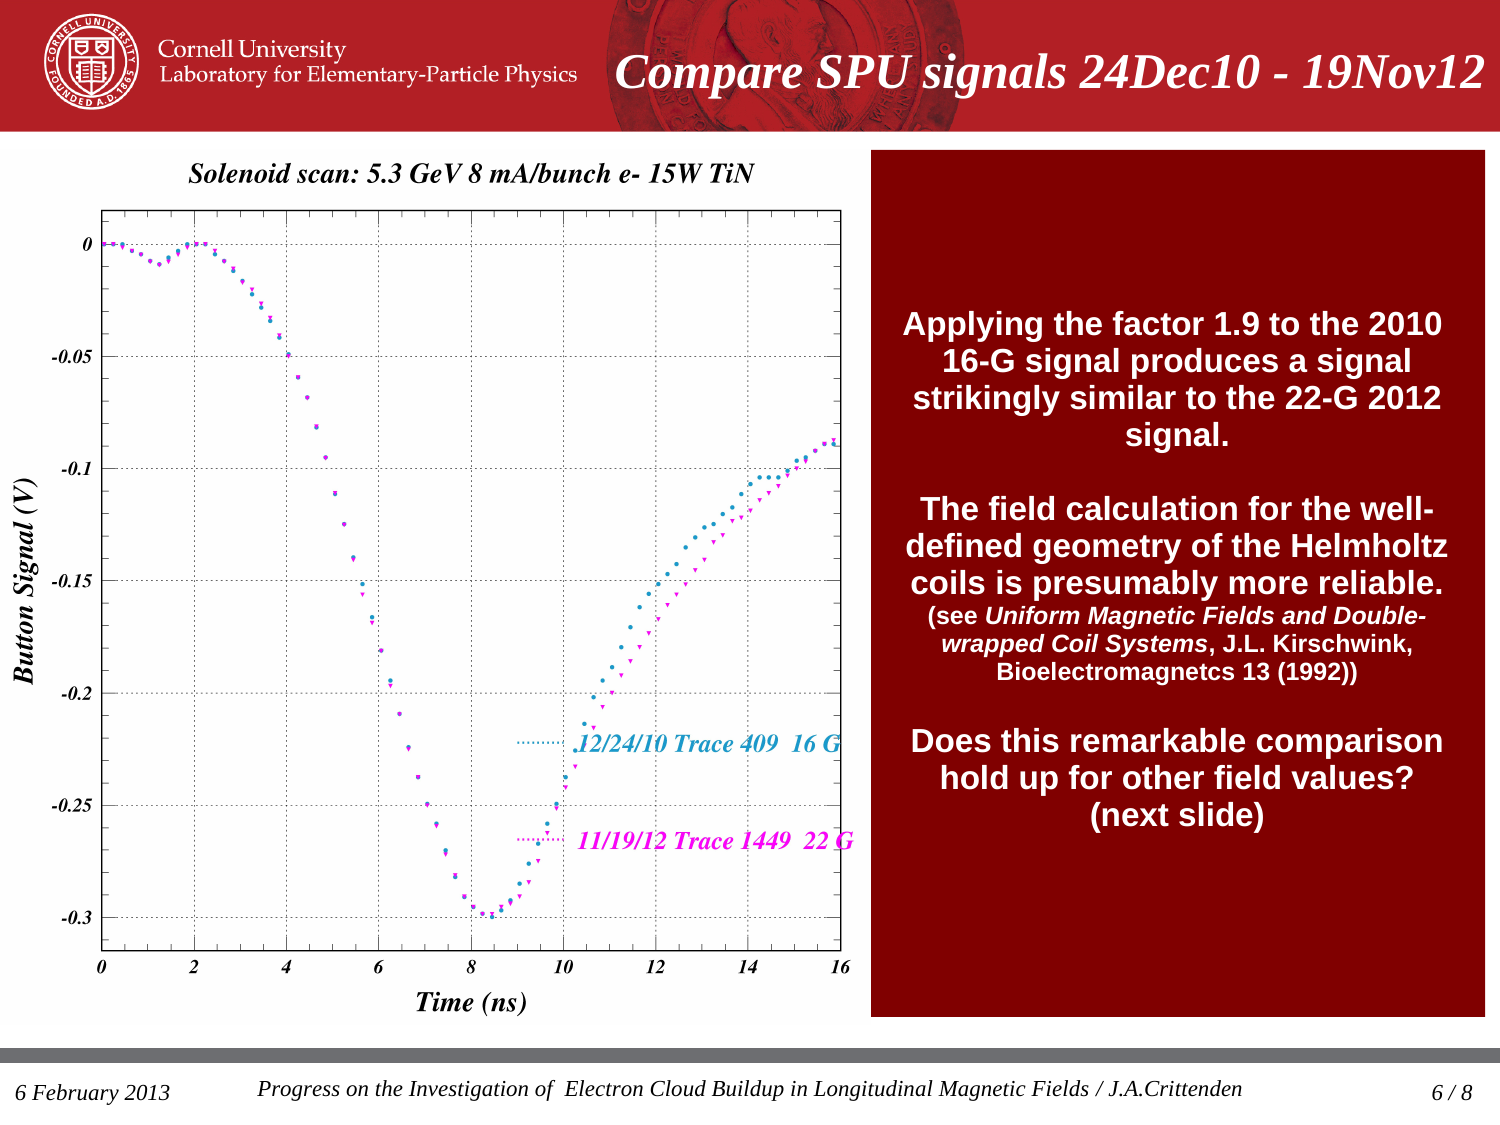

# Compare SPU signals 24Dec10 - 19Nov12
Applying the factor 1.9 to the 2010
16-G signal produces a signal strikingly similar to the 22-G 2012 signal.
The field calculation for the well-defined geometry of the Helmholtz coils is presumably more reliable.
(see Uniform Magnetic Fields and Double-wrapped Coil Systems, J.L. Kirschwink, Bioelectromagnetcs 13 (1992))
Does this remarkable comparison hold up for other field values?
(next slide)